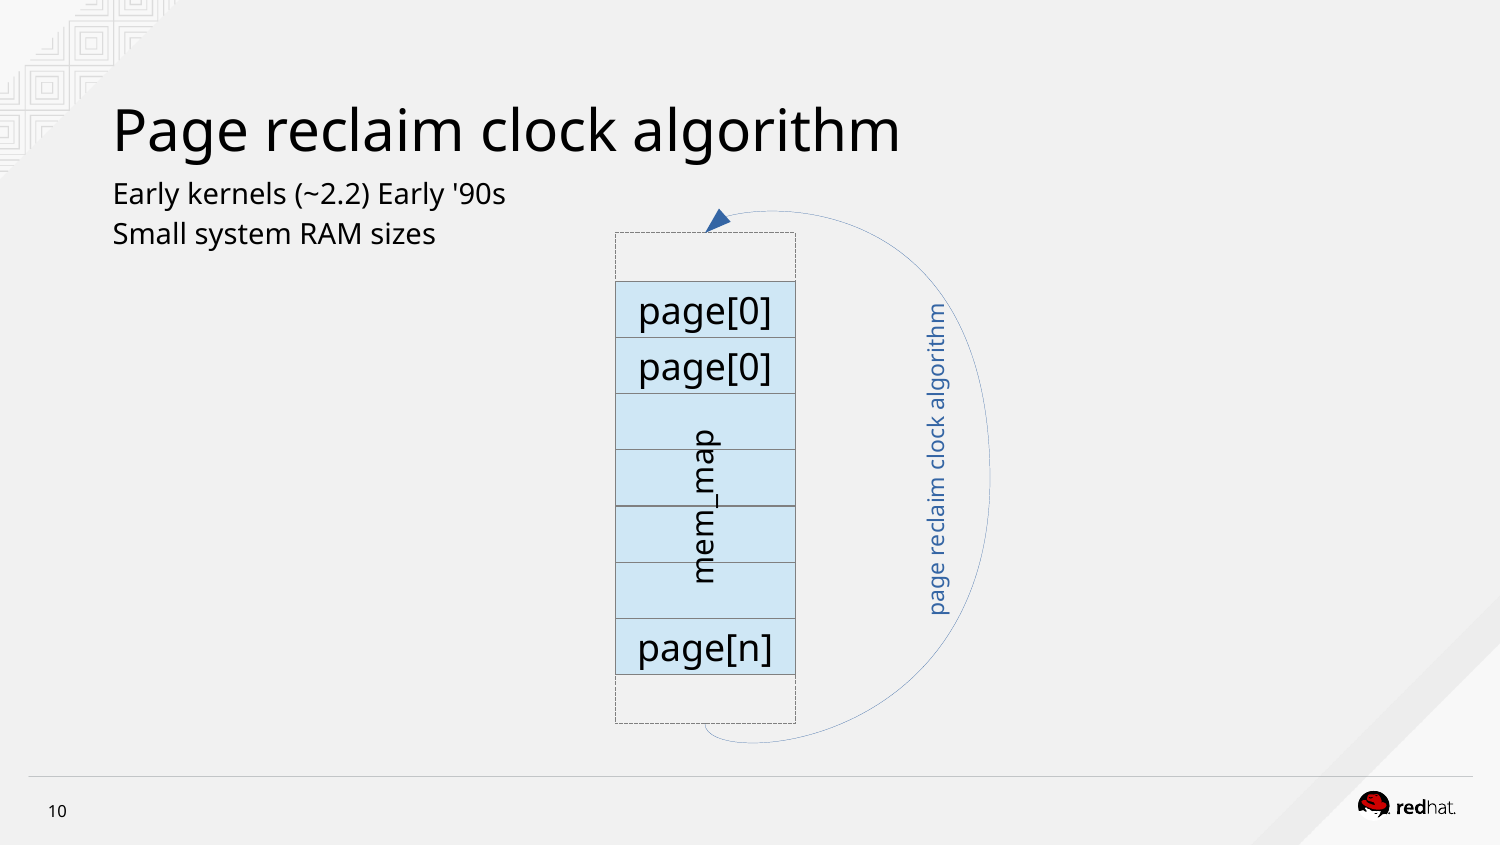

# Page reclaim clock algorithm
Early kernels (~2.2) Early '90s
Small system RAM sizes
page[0]
page[0]
page reclaim clock algorithm
mem_map
page[n]
10